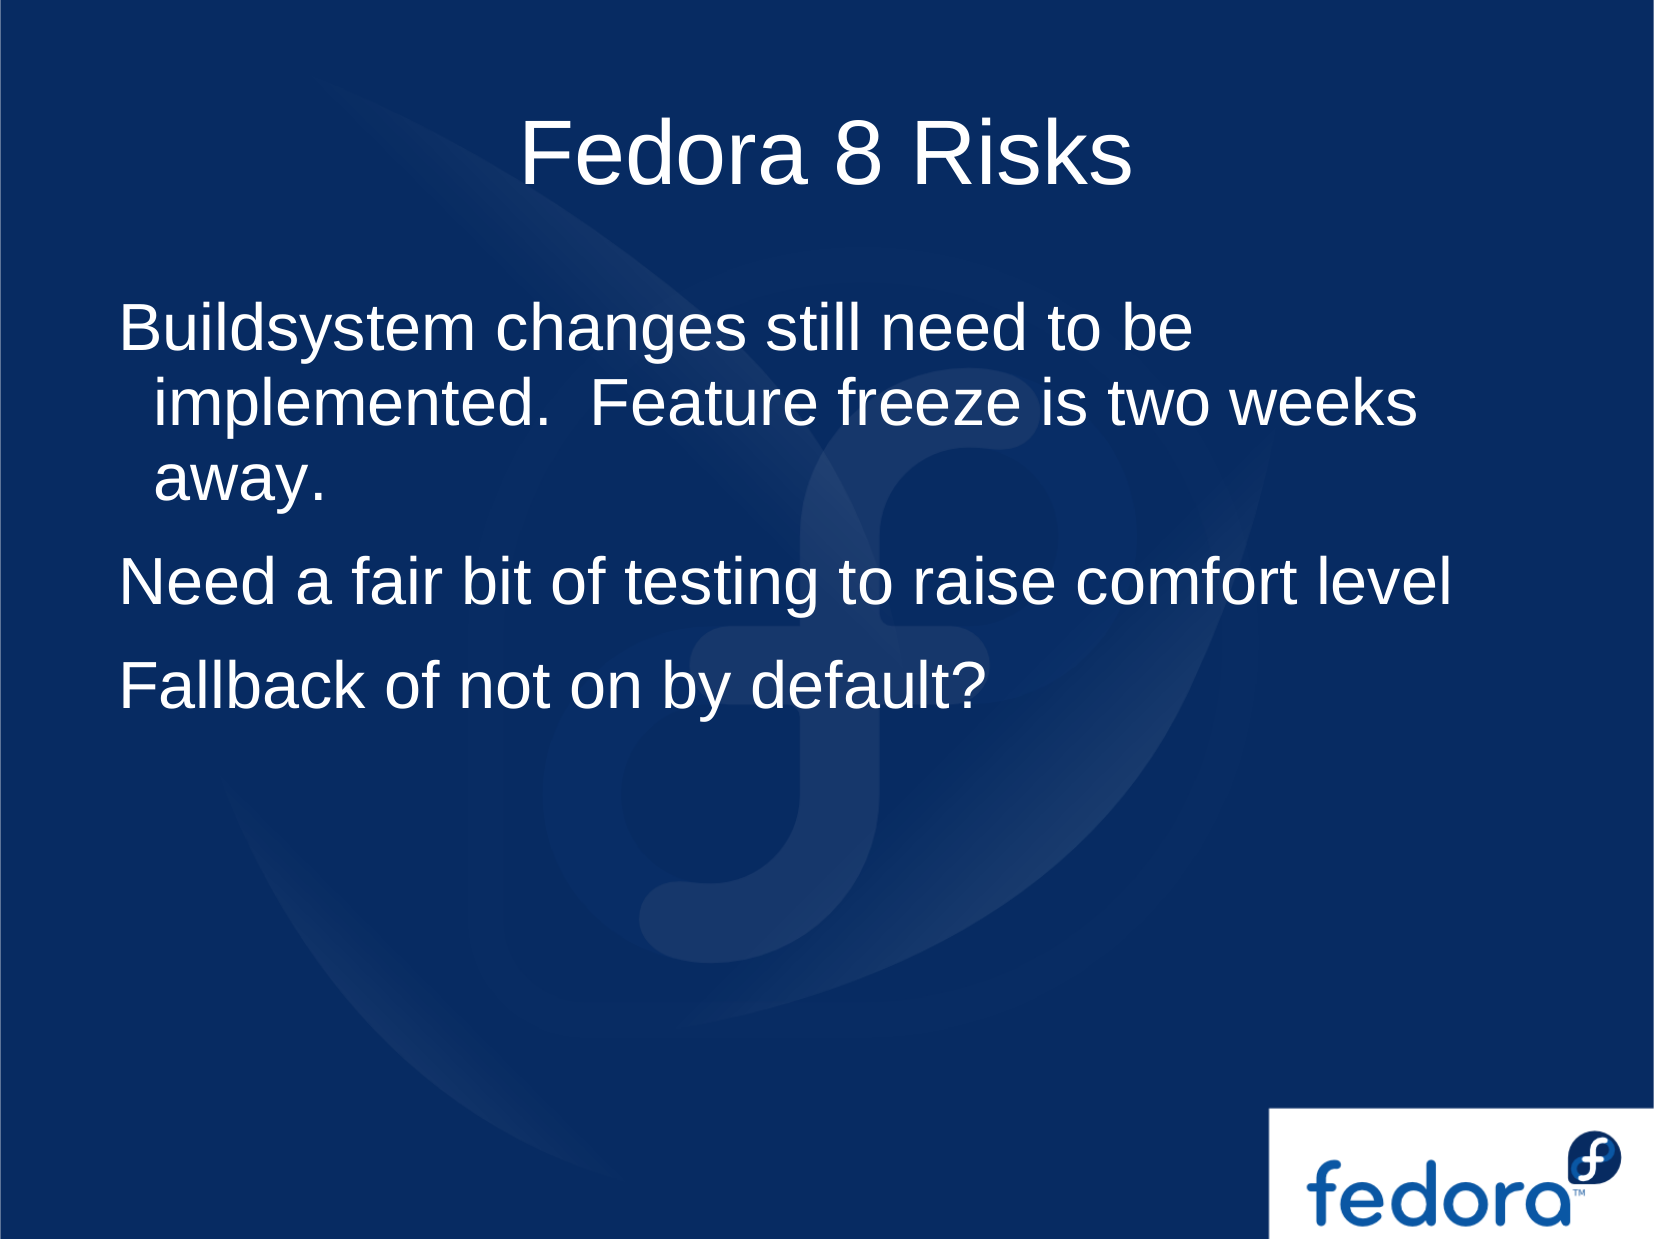

# Fedora 8 Risks
Buildsystem changes still need to be implemented. Feature freeze is two weeks away.
Need a fair bit of testing to raise comfort level
Fallback of not on by default?